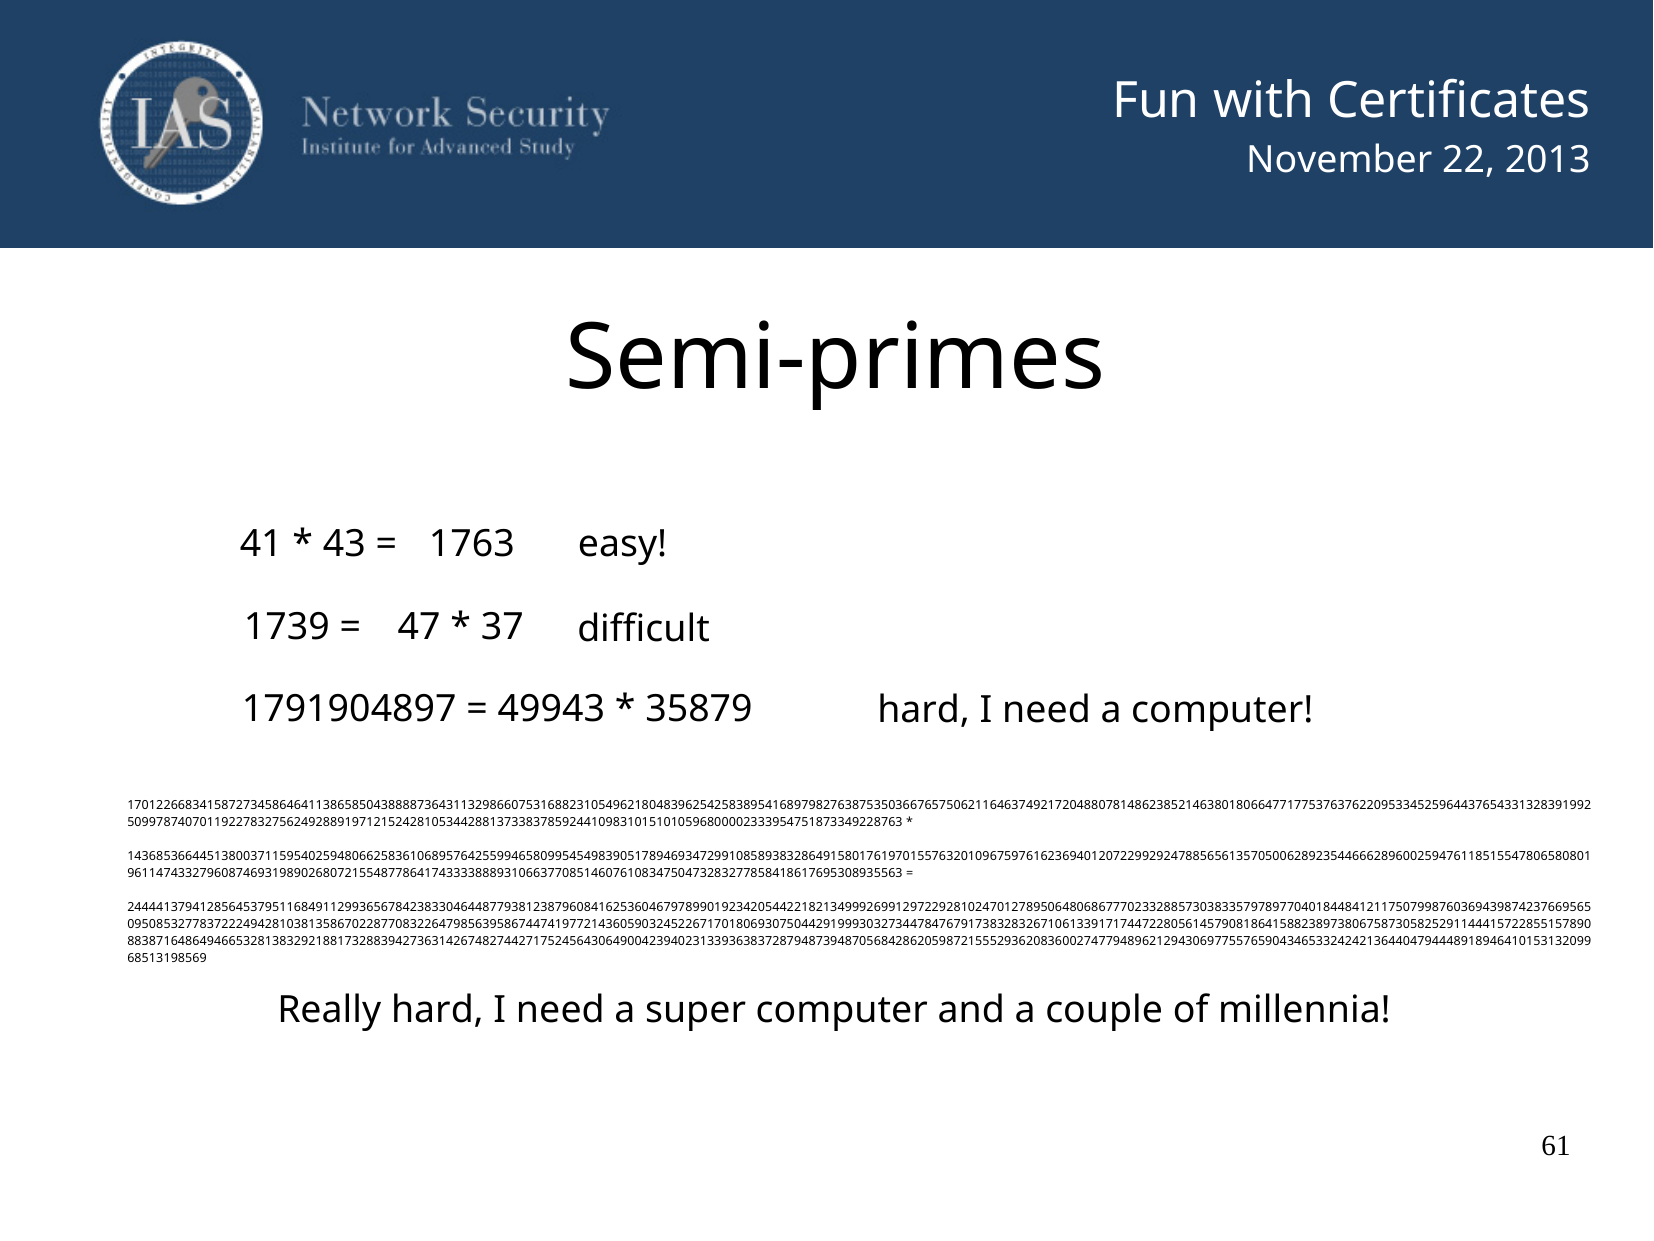

# Semi-primes
41 * 43 =
1763
easy!
1739 =
47 * 37
difficult
1791904897 = 49943 * 35879
hard, I need a computer!
170122668341587273458646411386585043888873643113298660753168823105496218048396254258389541689798276387535036676575062116463749217204880781486238521463801806647717753763762209533452596443765433132839199250997874070119227832756249288919712152428105344288137338378592441098310151010596800002333954751873349228763 *
 143685366445138003711595402594806625836106895764255994658099545498390517894693472991085893832864915801761970155763201096759761623694012072299292478856561357050062892354466628960025947611851554780658080196114743327960874693198902680721554877864174333388893106637708514607610834750473283277858418617695308935563 =
 24444137941285645379511684911299365678423833046448779381238796084162536046797899019234205442218213499926991297229281024701278950648068677702332885730383357978977040184484121175079987603694398742376695650950853277837222494281038135867022877083226479856395867447419772143605903245226717018069307504429199930327344784767917383283267106133917174472280561457908186415882389738067587305825291144415722855157890883871648649466532813832921881732883942736314267482744271752456430649004239402313393638372879487394870568428620598721555293620836002747794896212943069775576590434653324242136440479444891894641015313209968513198569
Really hard, I need a super computer and a couple of millennia!
61